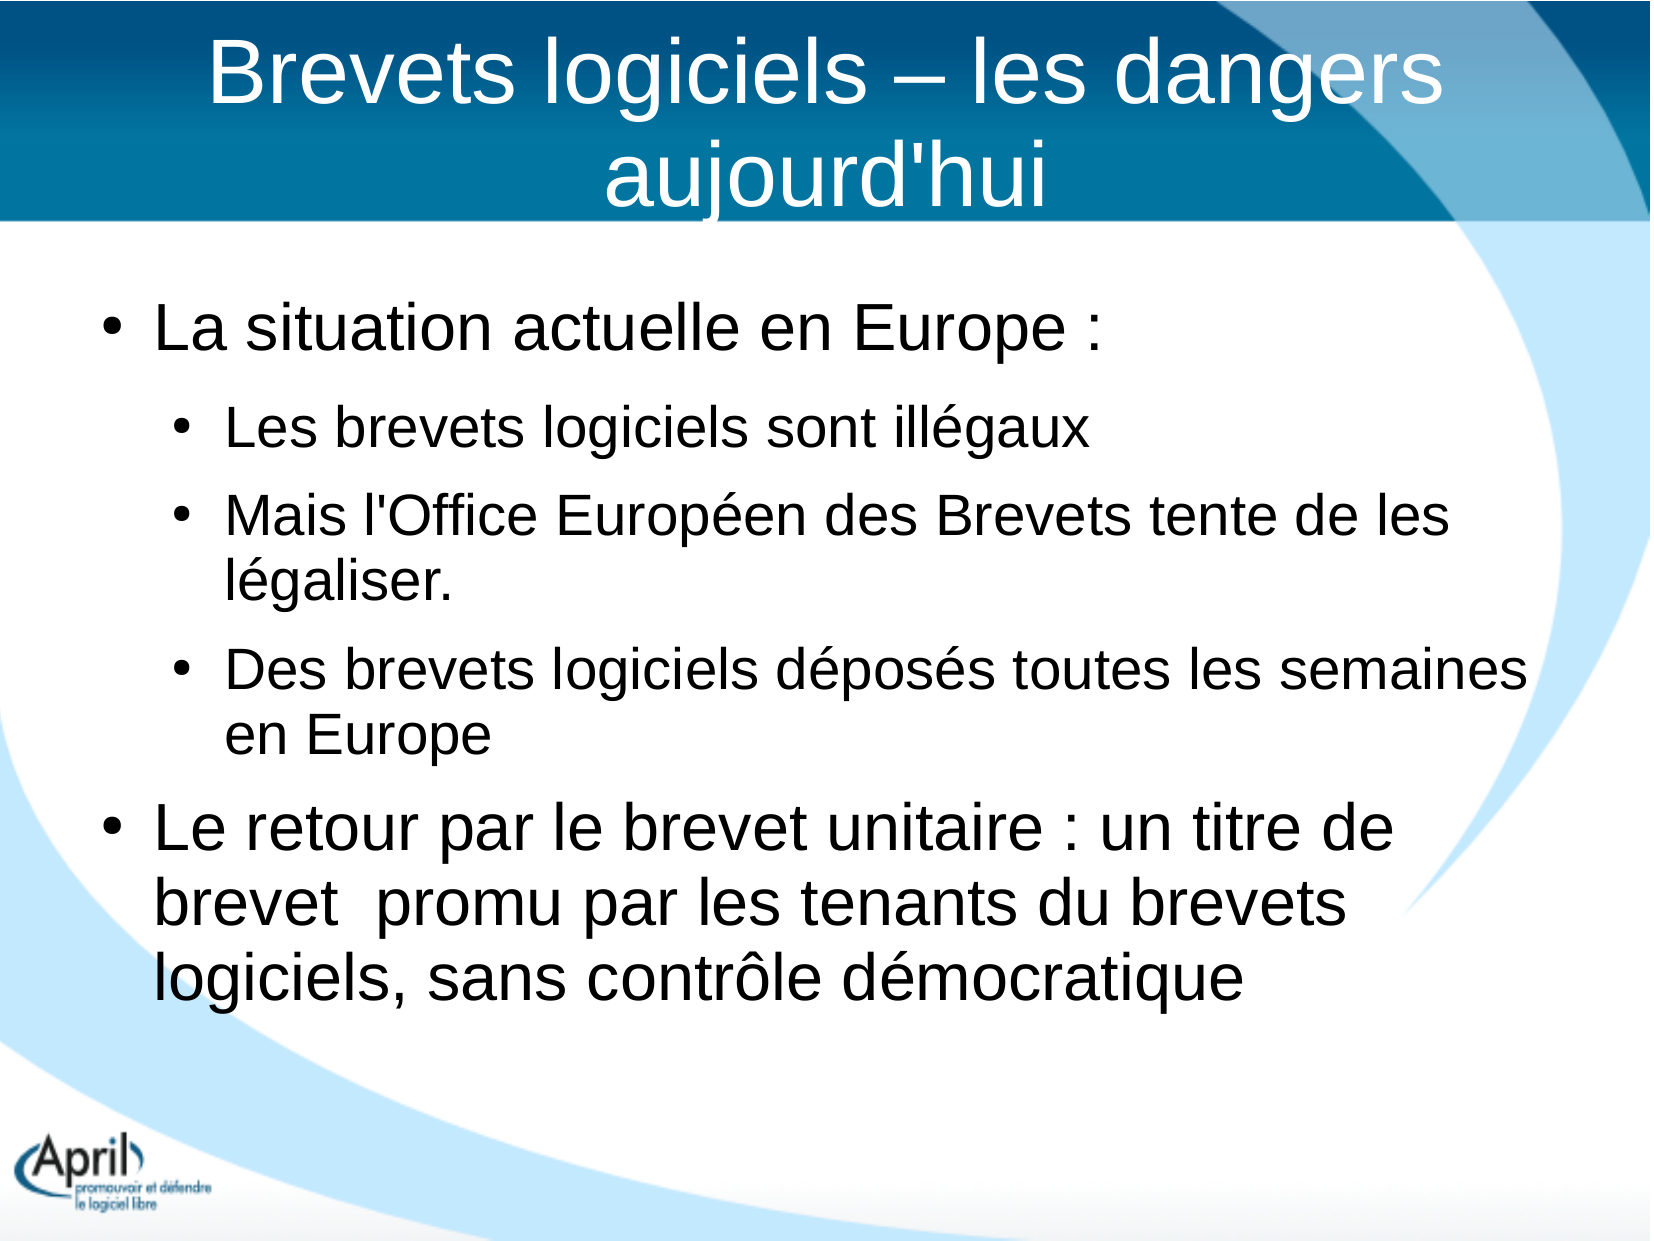

# Brevets logiciels – les dangers aujourd'hui
La situation actuelle en Europe :
Les brevets logiciels sont illégaux
Mais l'Office Européen des Brevets tente de les légaliser.
Des brevets logiciels déposés toutes les semaines en Europe
Le retour par le brevet unitaire : un titre de brevet promu par les tenants du brevets logiciels, sans contrôle démocratique